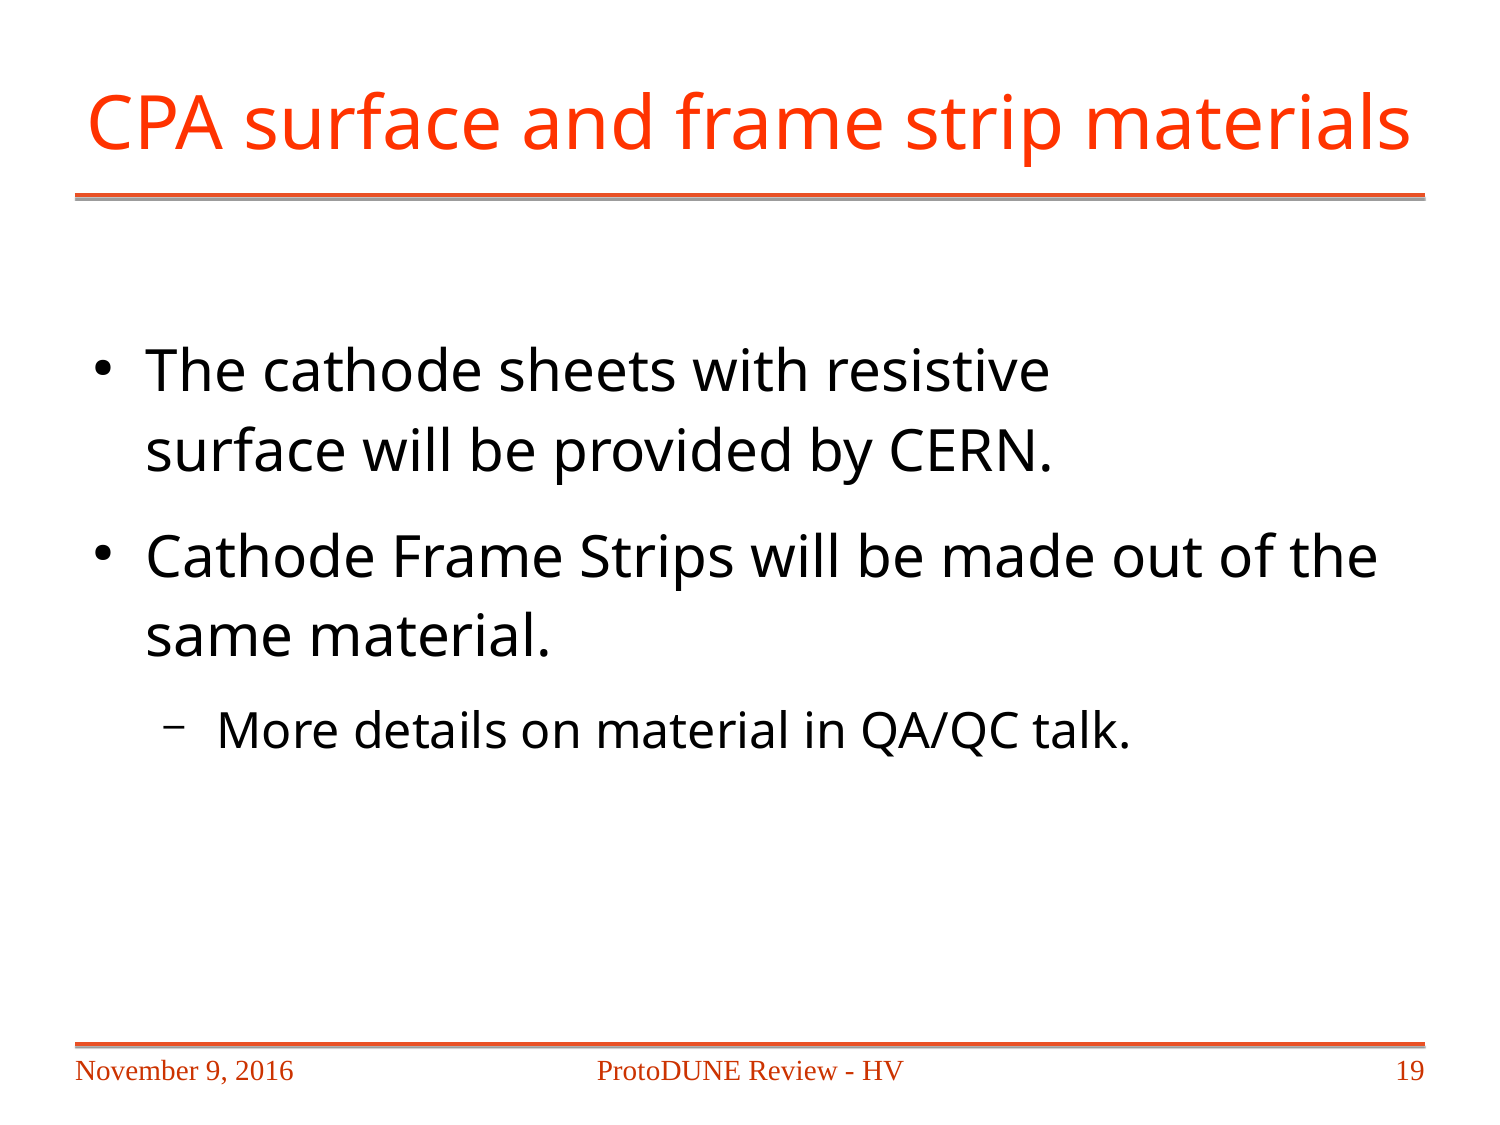

# CPA surface and frame strip materials
The cathode sheets with resistive
surface will be provided by CERN.
Cathode Frame Strips will be made out of the same material.
More details on material in QA/QC talk.
November 9, 2016
ProtoDUNE Review - HV
19